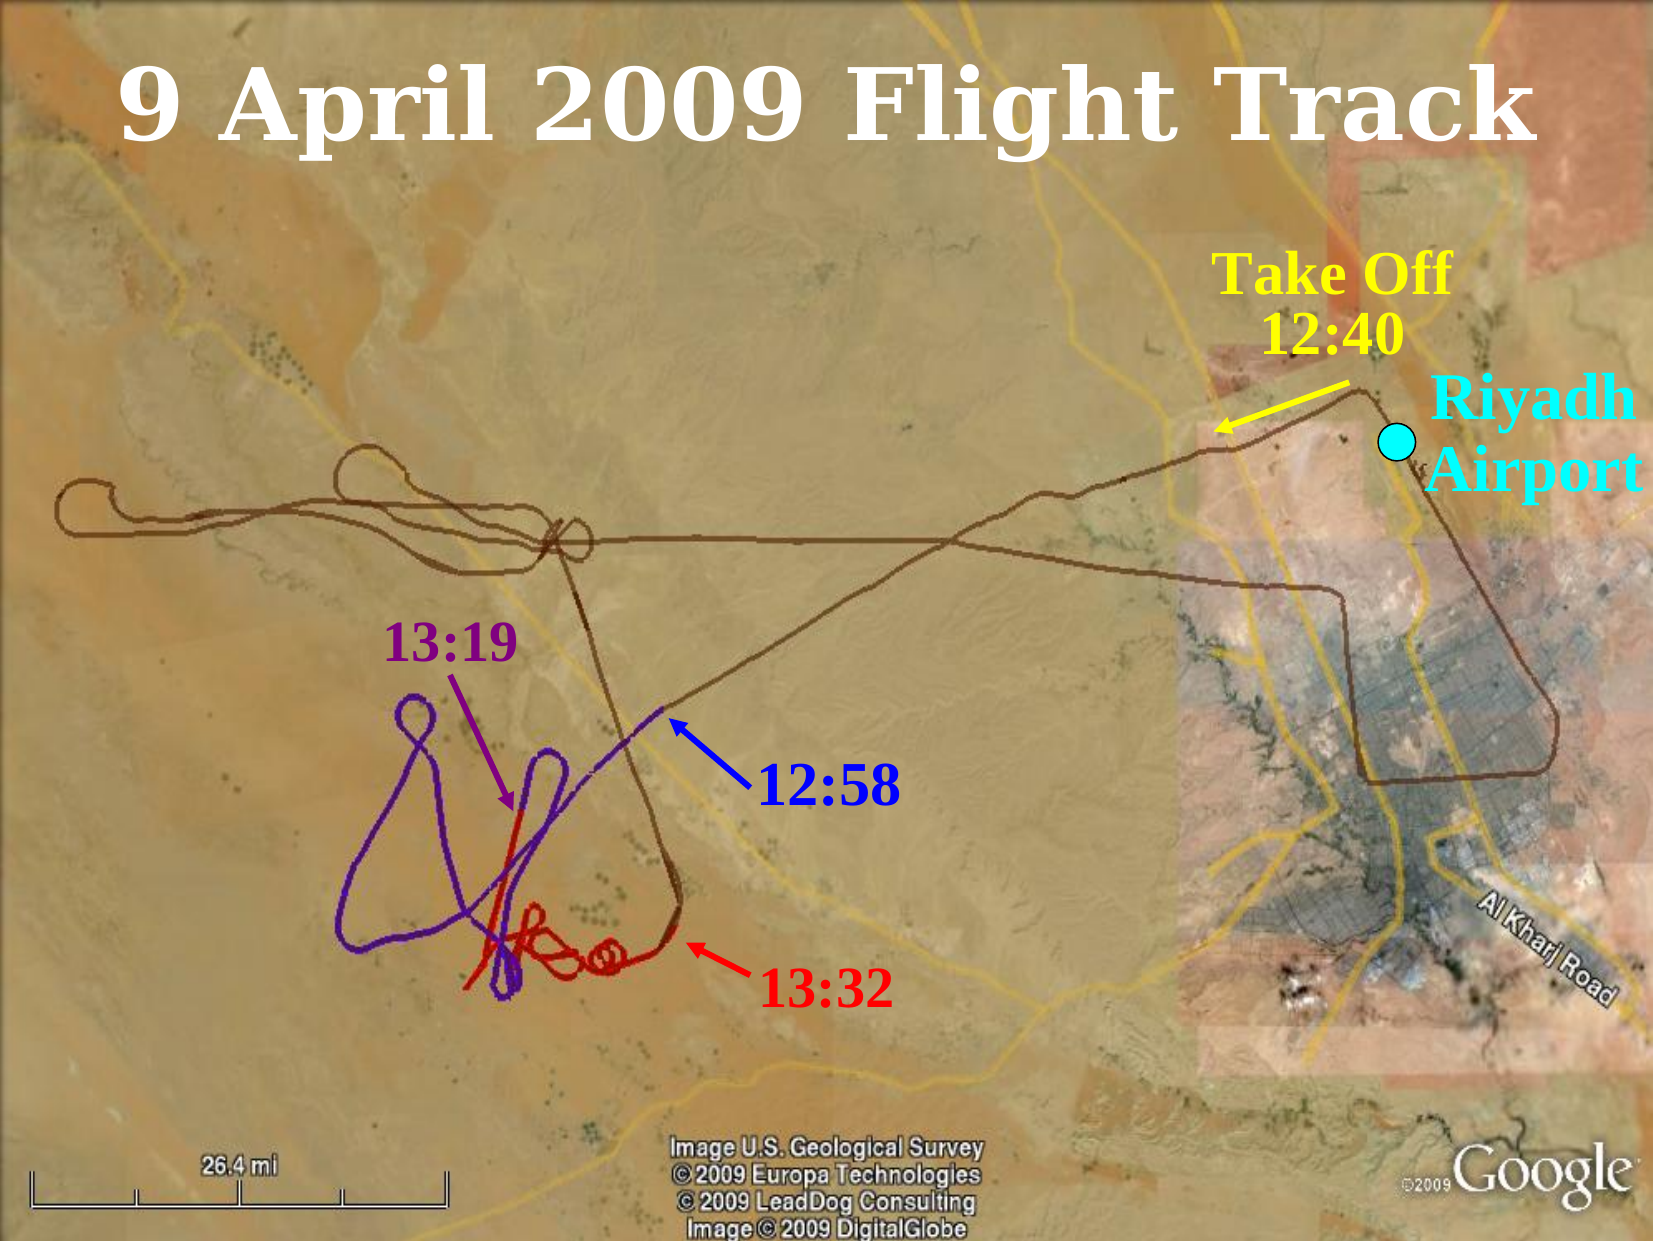

9 April 2009 Flight Track
Take Off
12:40
Riyadh
Airport
13:19
12:58
13:32